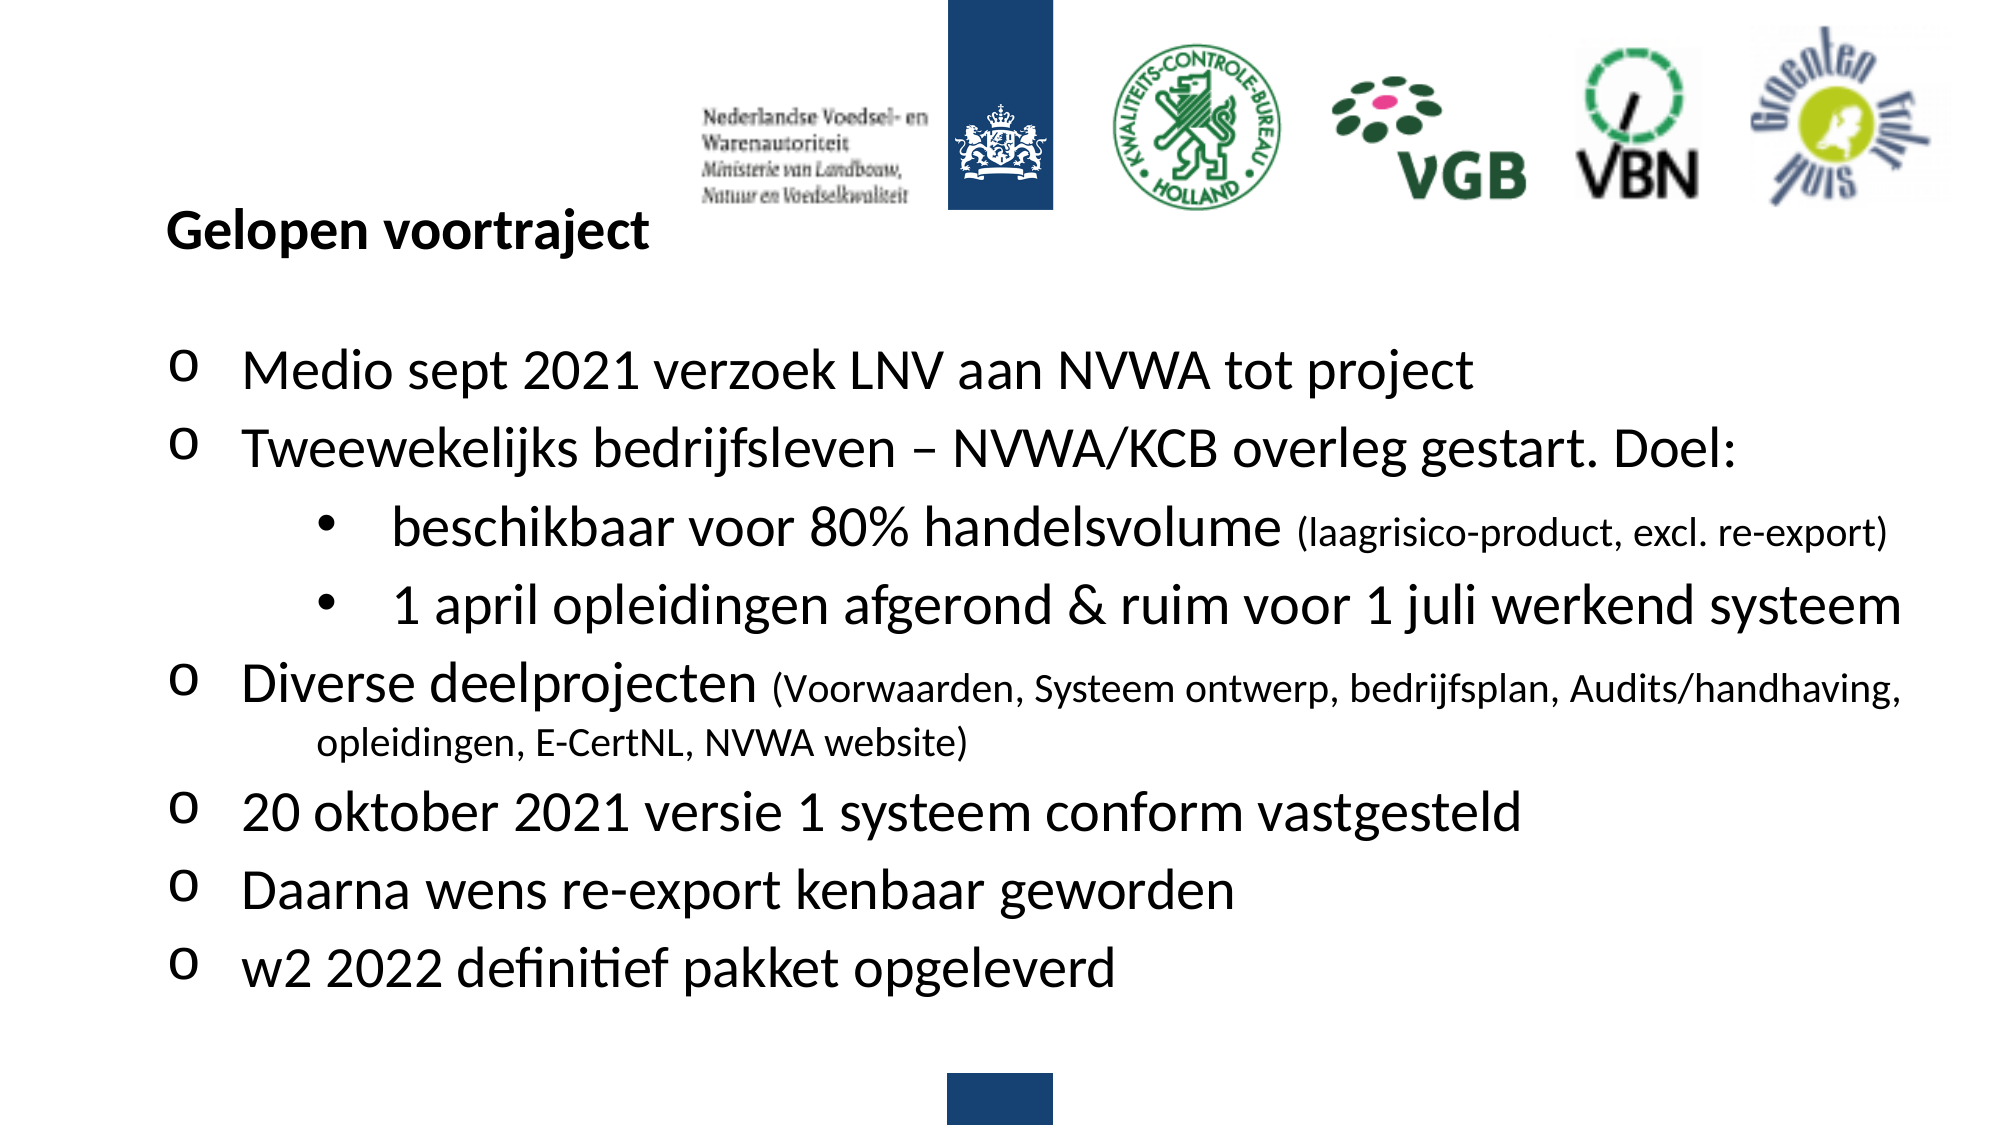

Gelopen voortraject
Medio sept 2021 verzoek LNV aan NVWA tot project
Tweewekelijks bedrijfsleven – NVWA/KCB overleg gestart. Doel:
beschikbaar voor 80% handelsvolume (laagrisico-product, excl. re-export)
1 april opleidingen afgerond & ruim voor 1 juli werkend systeem
Diverse deelprojecten (Voorwaarden, Systeem ontwerp, bedrijfsplan, Audits/handhaving, opleidingen, E-CertNL, NVWA website)
20 oktober 2021 versie 1 systeem conform vastgesteld
Daarna wens re-export kenbaar geworden
w2 2022 definitief pakket opgeleverd